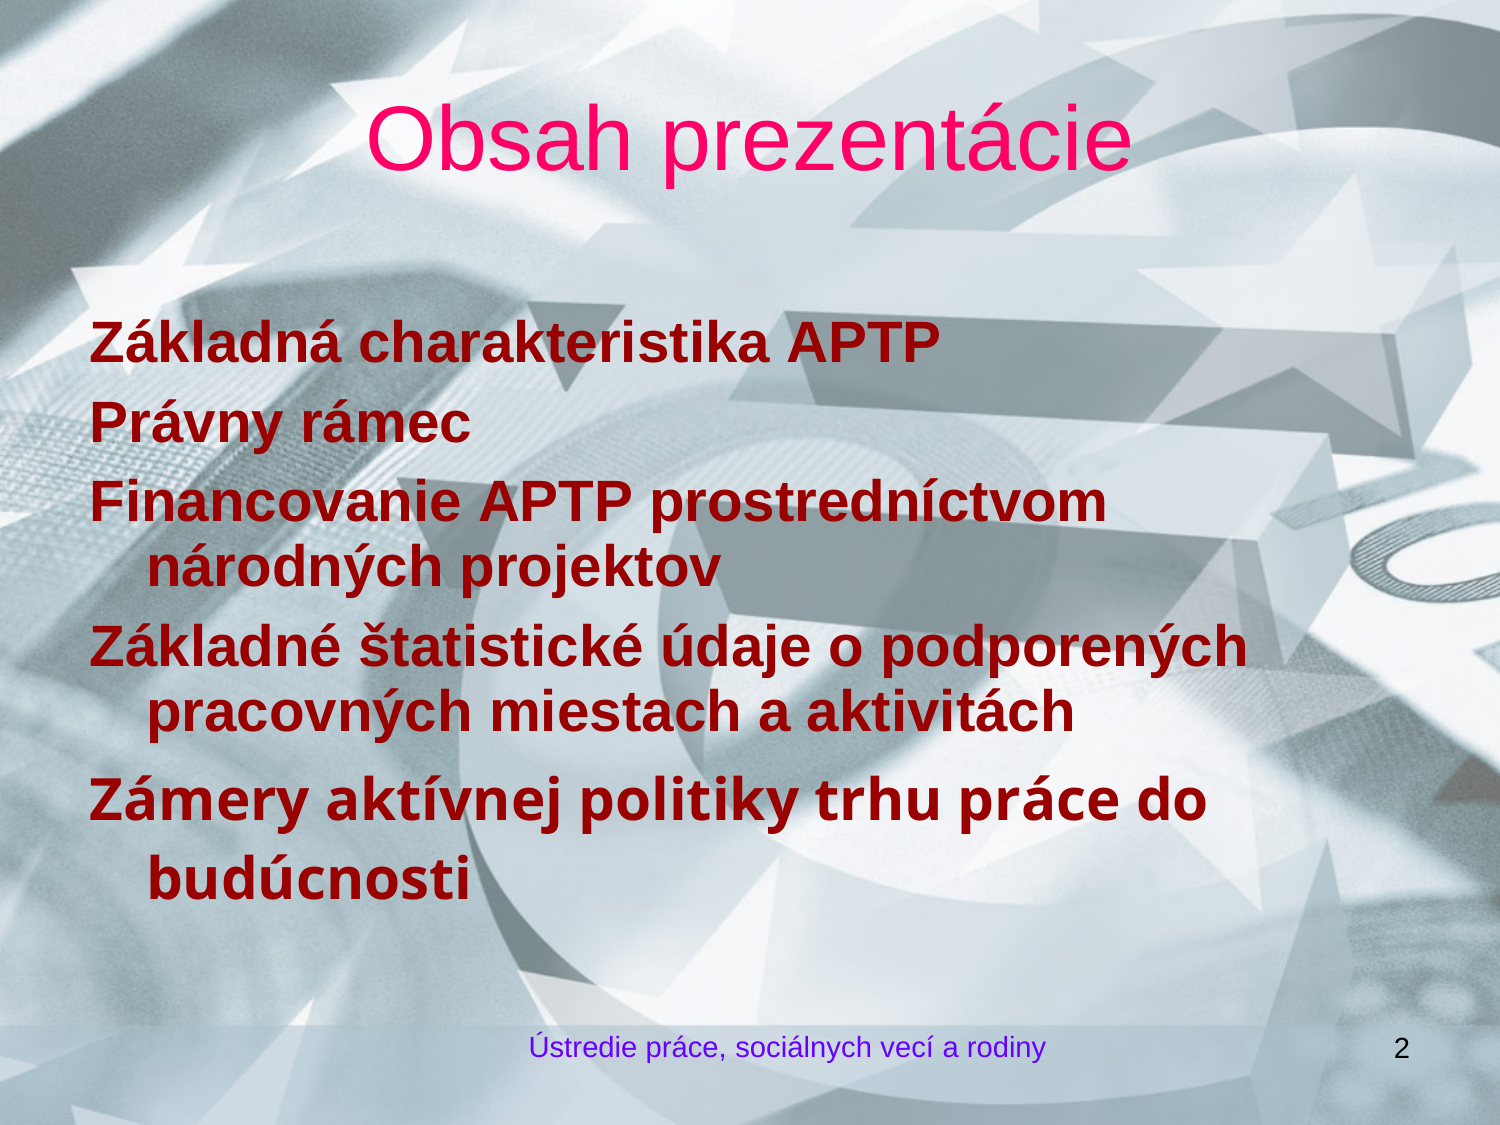

# Obsah prezentácie
Základná charakteristika APTP
Právny rámec
Financovanie APTP prostredníctvom národných projektov
Základné štatistické údaje o podporených pracovných miestach a aktivitách
Zámery aktívnej politiky trhu práce do budúcnosti
2